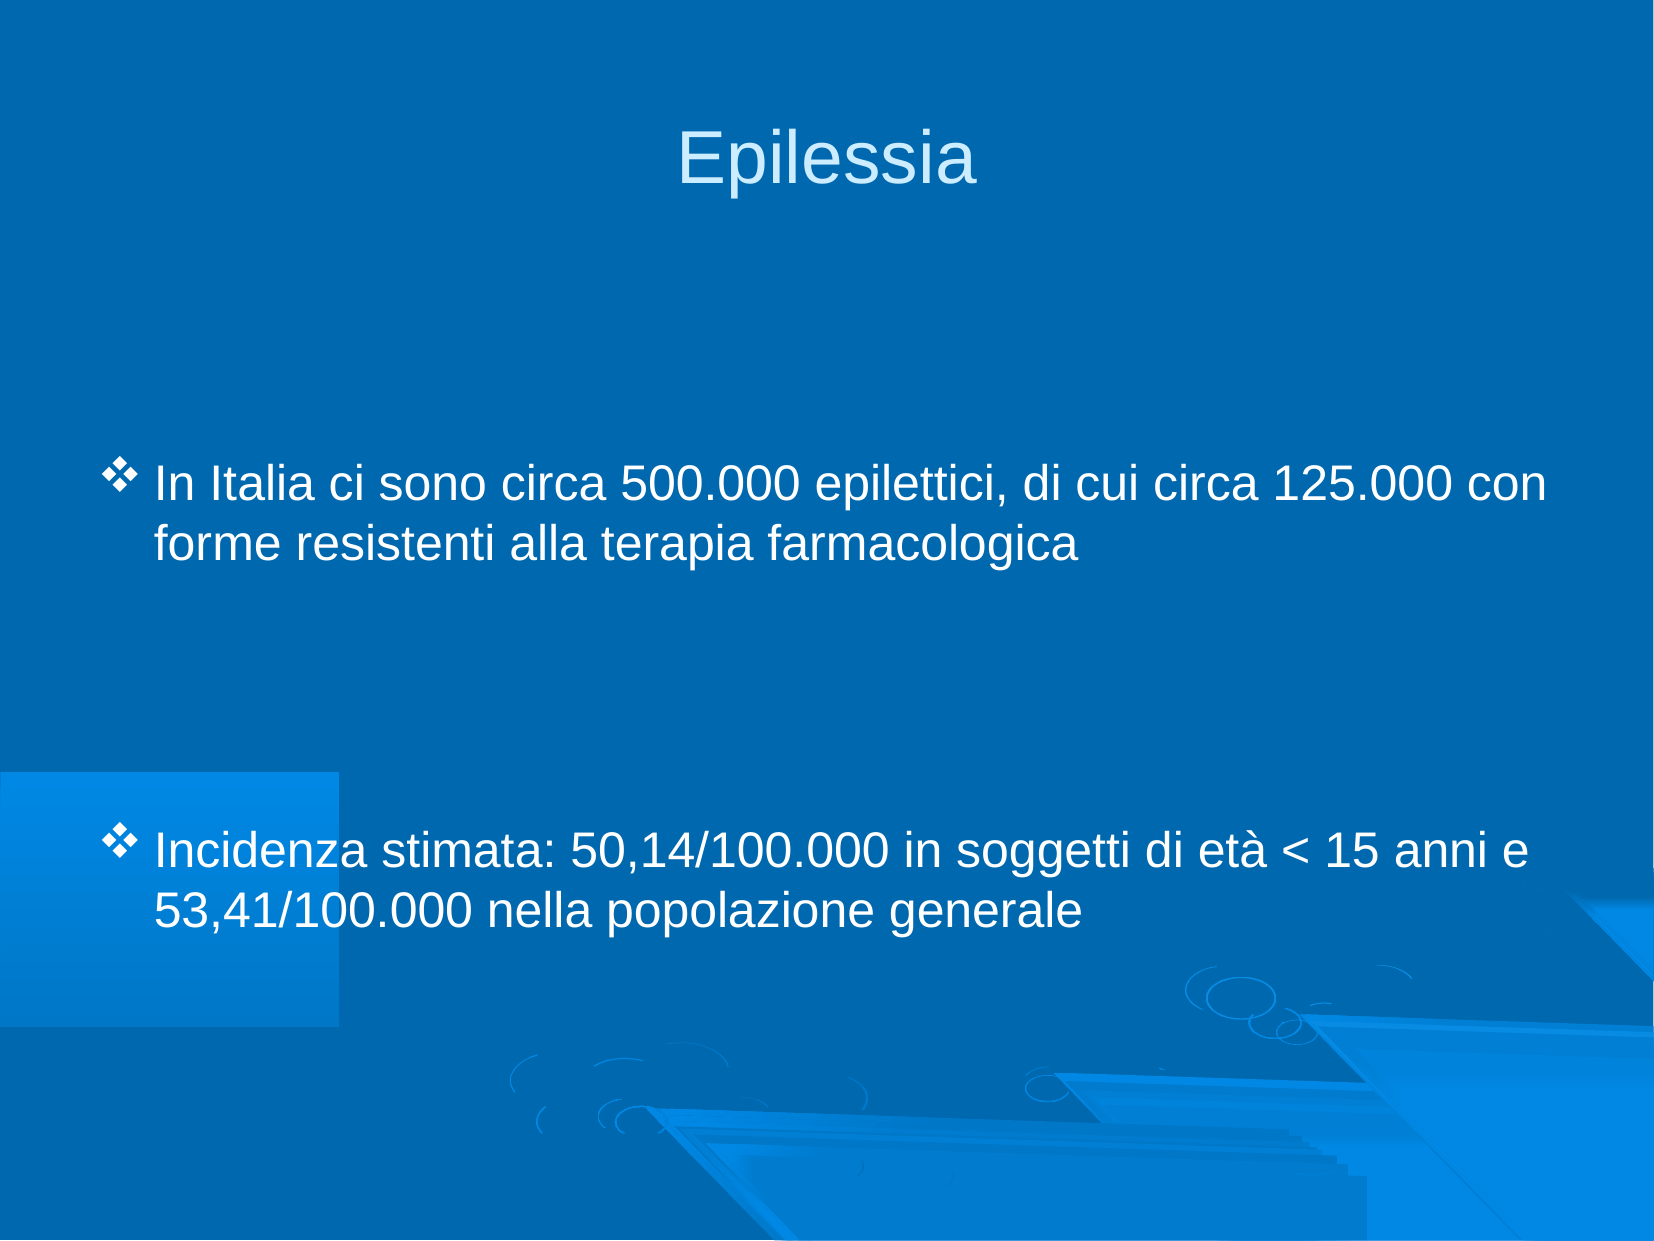

# Epilessia
In Italia ci sono circa 500.000 epilettici, di cui circa 125.000 con forme resistenti alla terapia farmacologica
Incidenza stimata: 50,14/100.000 in soggetti di età < 15 anni e 53,41/100.000 nella popolazione generale